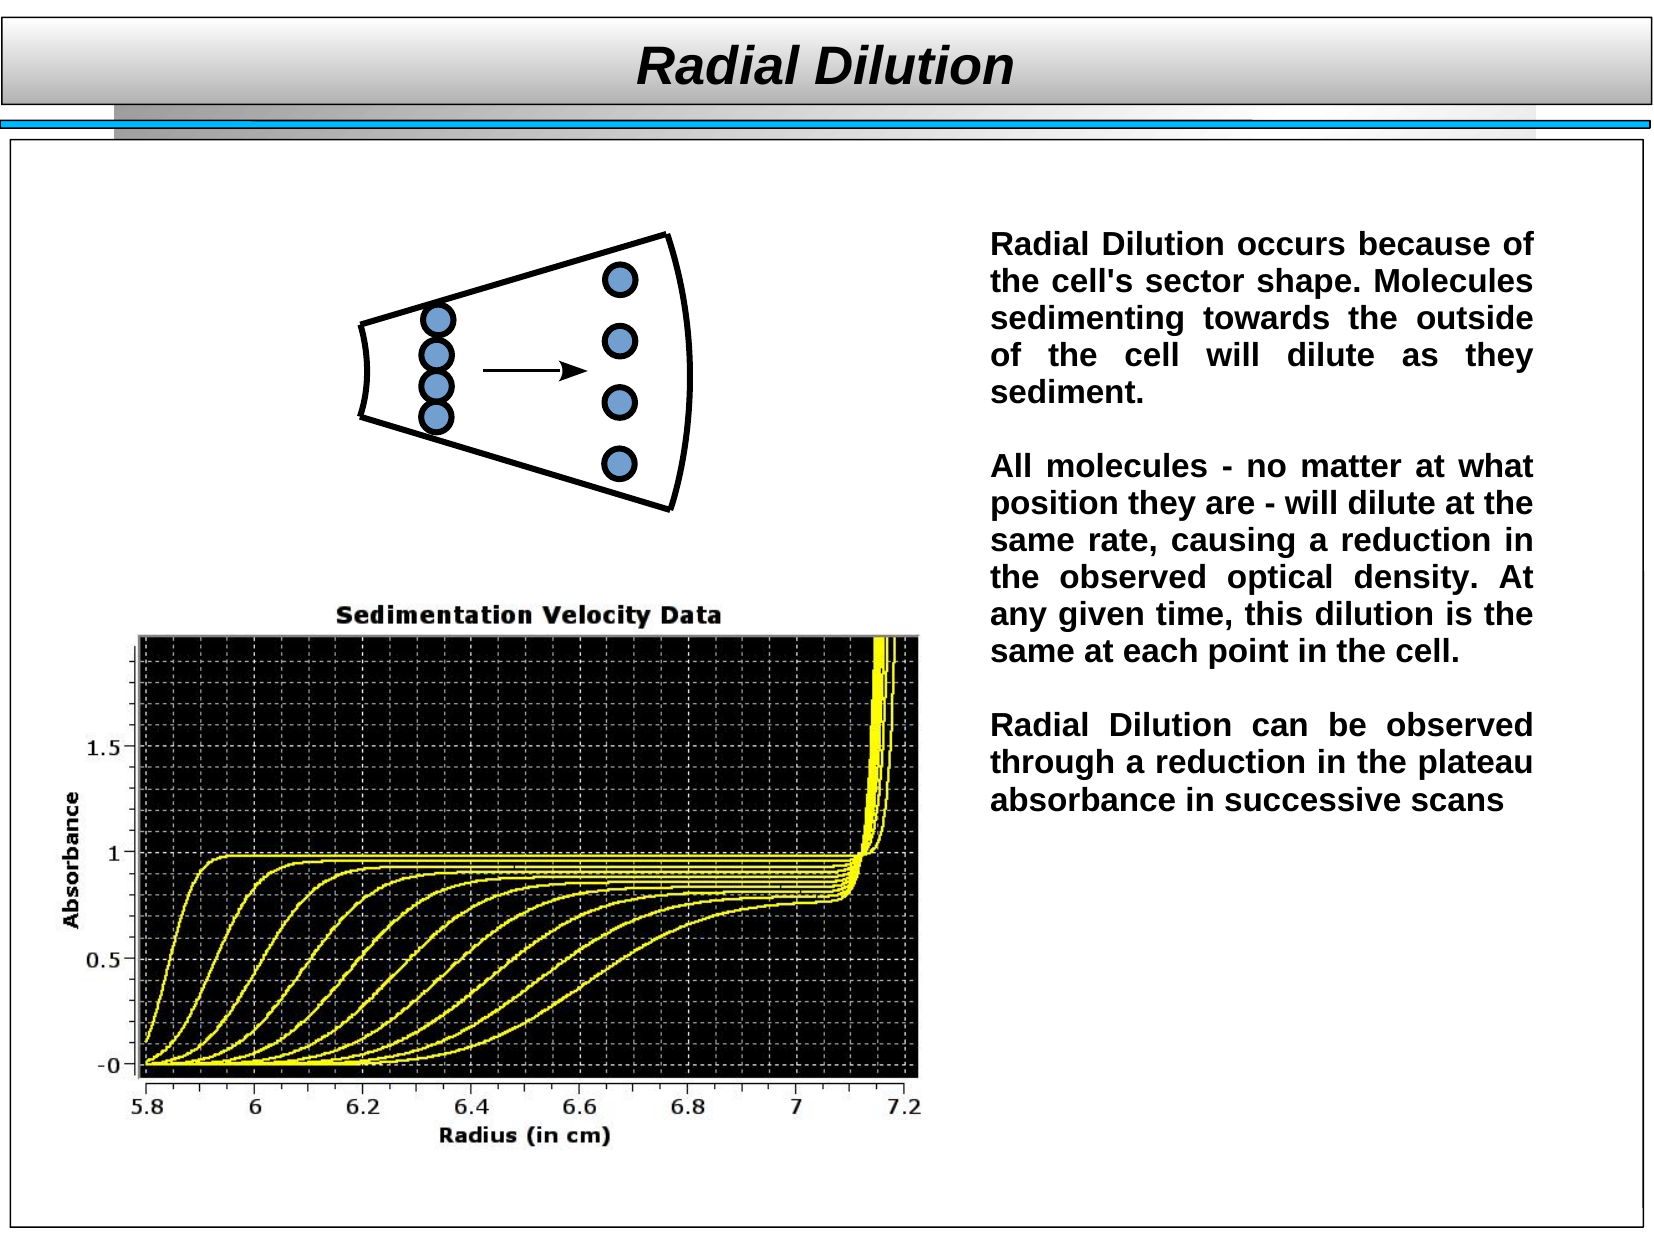

Radial Dilution
Radial Dilution occurs because of the cell's sector shape. Molecules sedimenting towards the outside of the cell will dilute as they sediment.
All molecules - no matter at what position they are - will dilute at the same rate, causing a reduction in the observed optical density. At any given time, this dilution is the same at each point in the cell.
Radial Dilution can be observed through a reduction in the plateau absorbance in successive scans